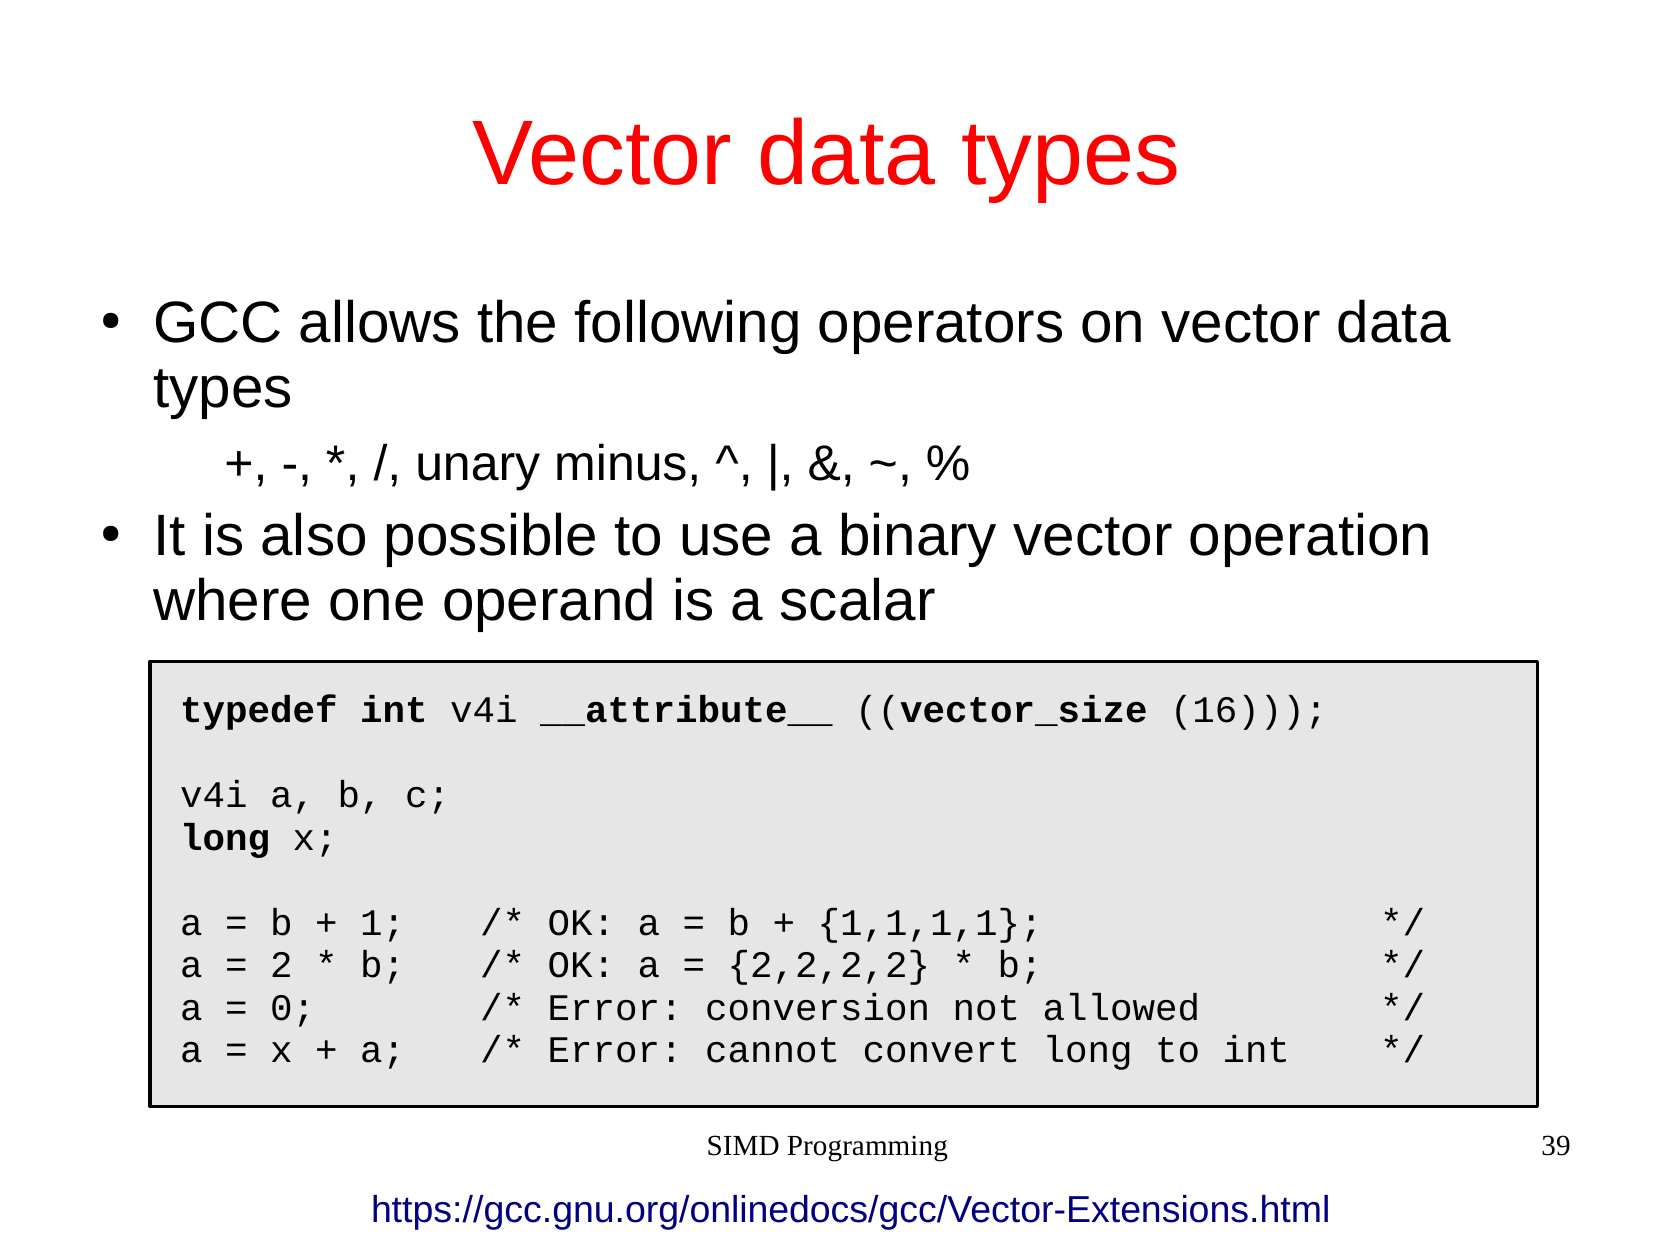

# Vector data types
GCC allows the following operators on vector data types
+, -, *, /, unary minus, ^, |, &, ~, %
It is also possible to use a binary vector operation where one operand is a scalar
typedef int v4i __attribute__ ((vector_size (16)));
v4i a, b, c;
long x;
a = b + 1;	/* OK: a = b + {1,1,1,1}; 					*/
a = 2 * b;	/* OK: a = {2,2,2,2} * b; 					*/
a = 0;			/* Error: conversion not allowed 			*/
a = x + a;	/* Error: cannot convert long to int 	*/
SIMD Programming
39
https://gcc.gnu.org/onlinedocs/gcc/Vector-Extensions.html